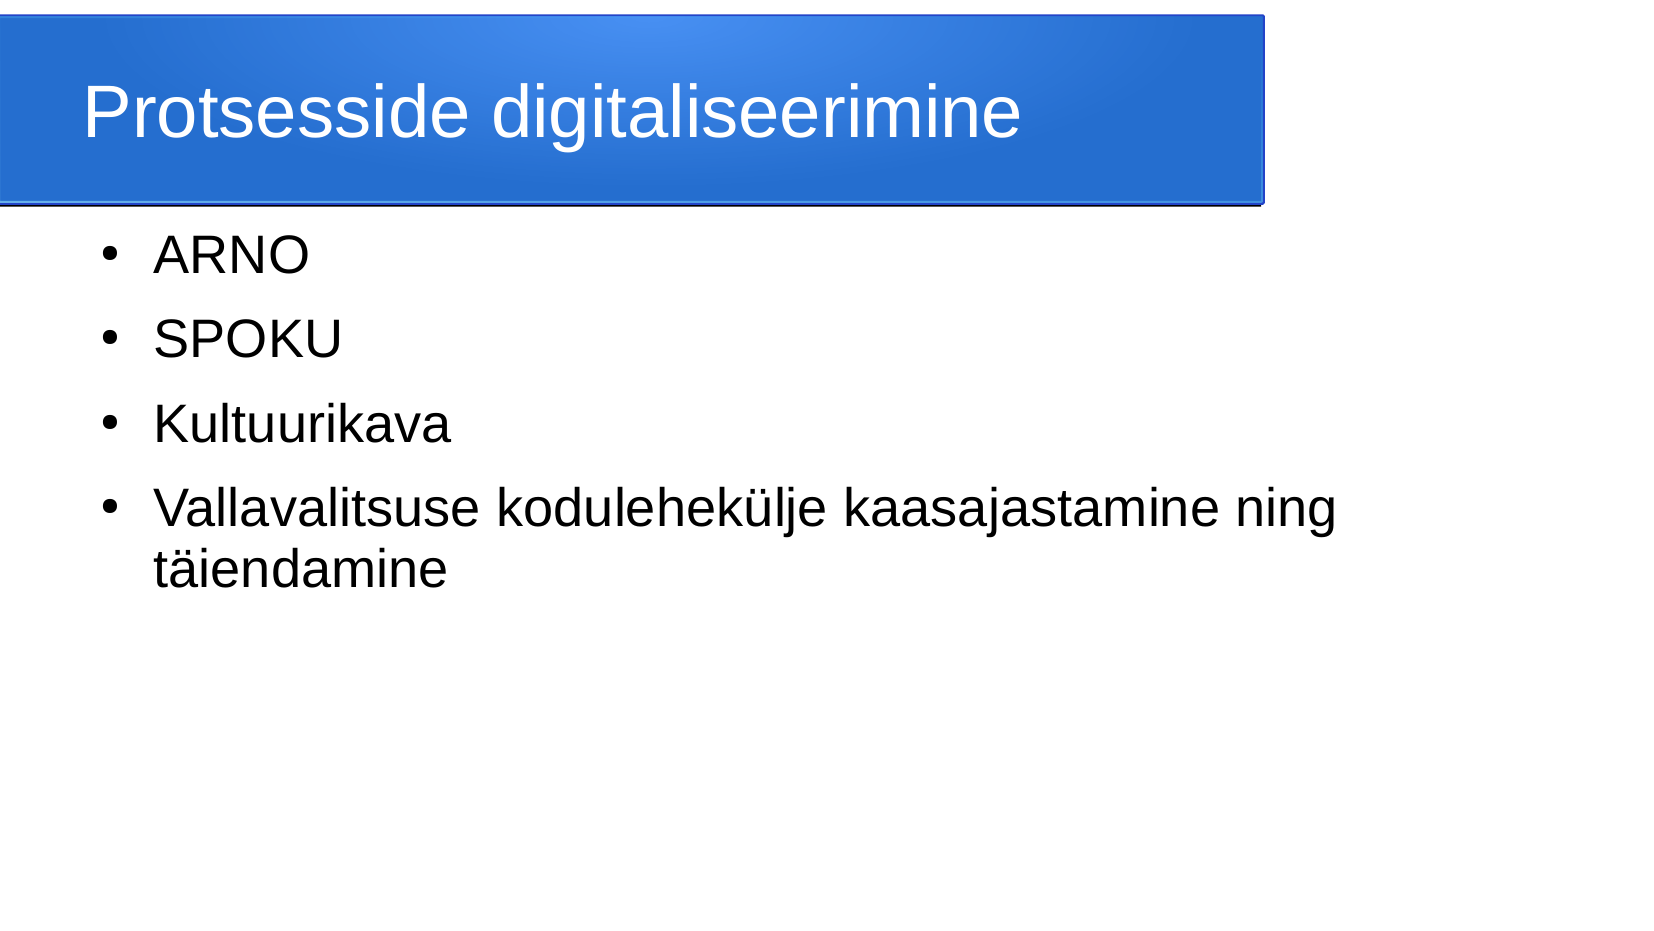

# Protsesside digitaliseerimine
ARNO
SPOKU
Kultuurikava
Vallavalitsuse kodulehekülje kaasajastamine ning täiendamine